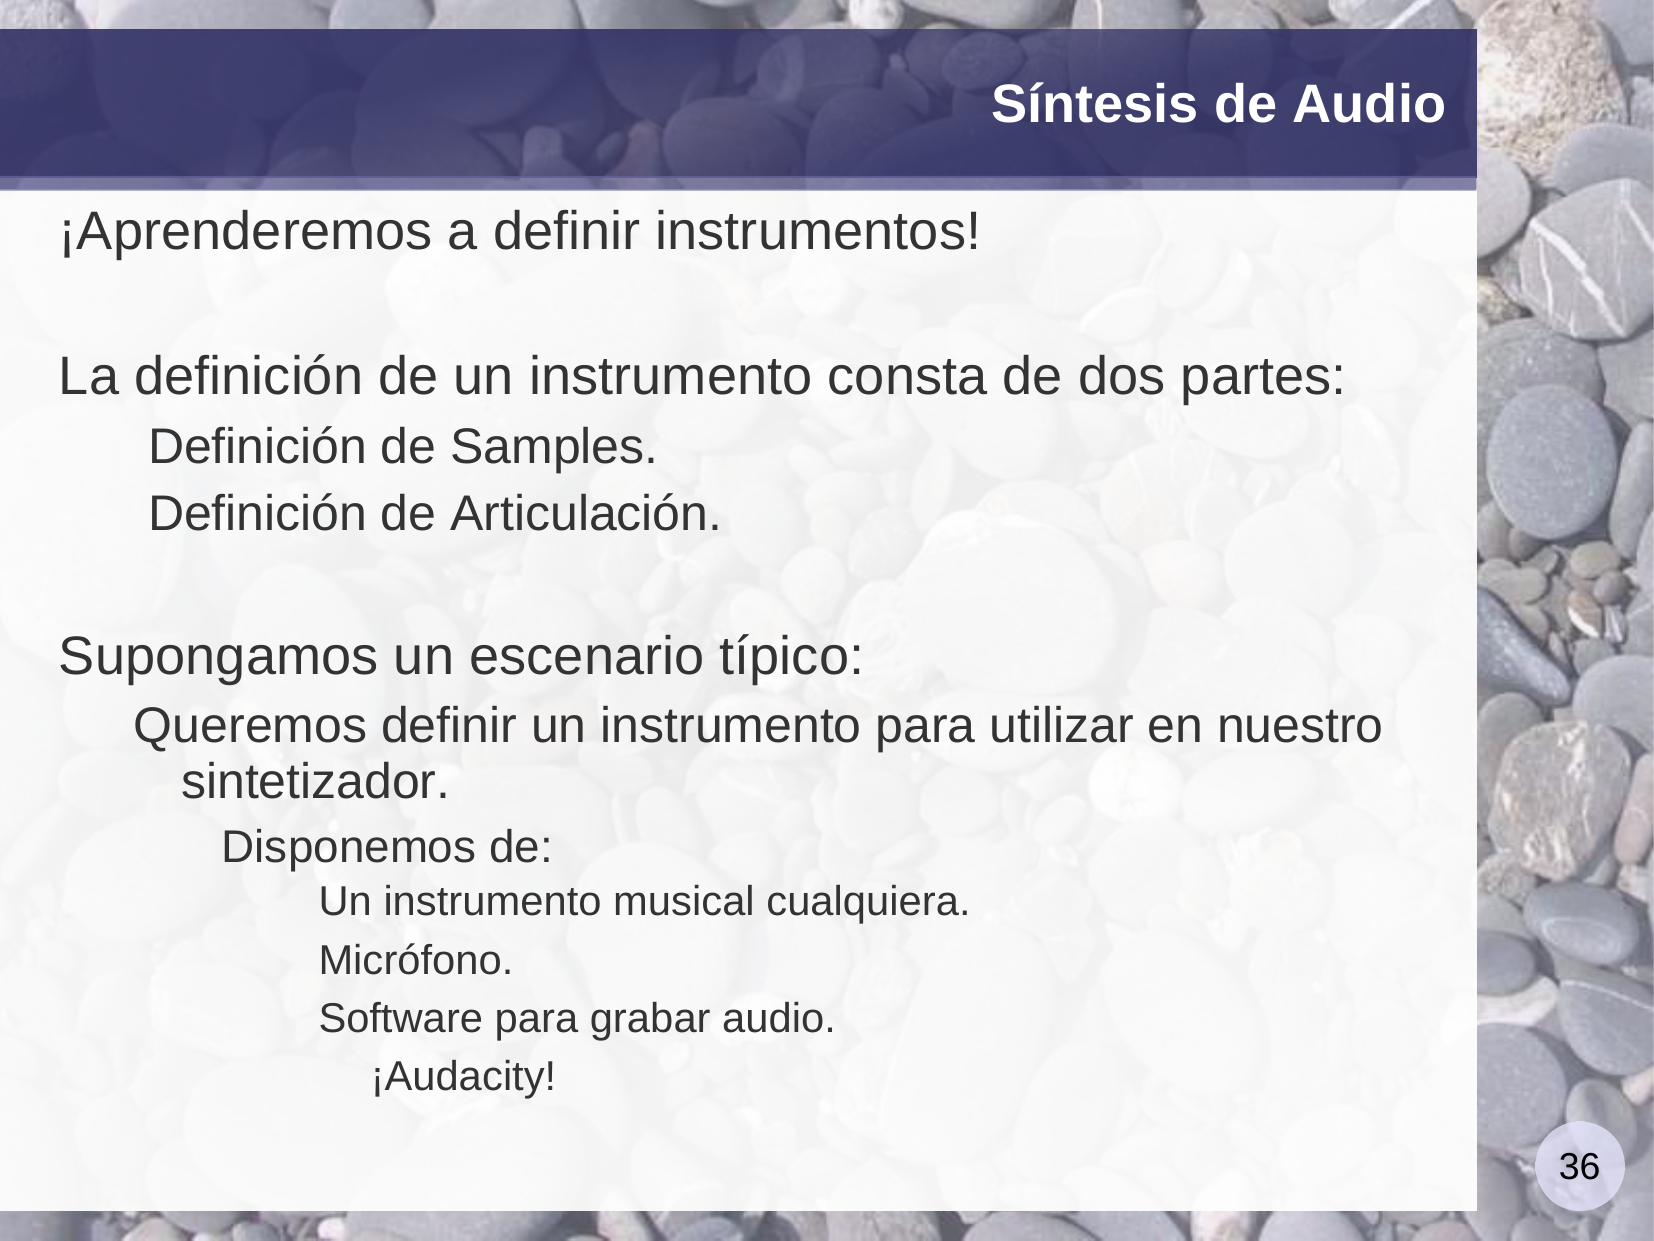

# Síntesis de Audio
¡Aprenderemos a definir instrumentos!
La definición de un instrumento consta de dos partes:
 Definición de Samples.
 Definición de Articulación.
Supongamos un escenario típico:
Queremos definir un instrumento para utilizar en nuestro sintetizador.
 Disponemos de:
 Un instrumento musical cualquiera.
 Micrófono.
 Software para grabar audio.
 ¡Audacity!